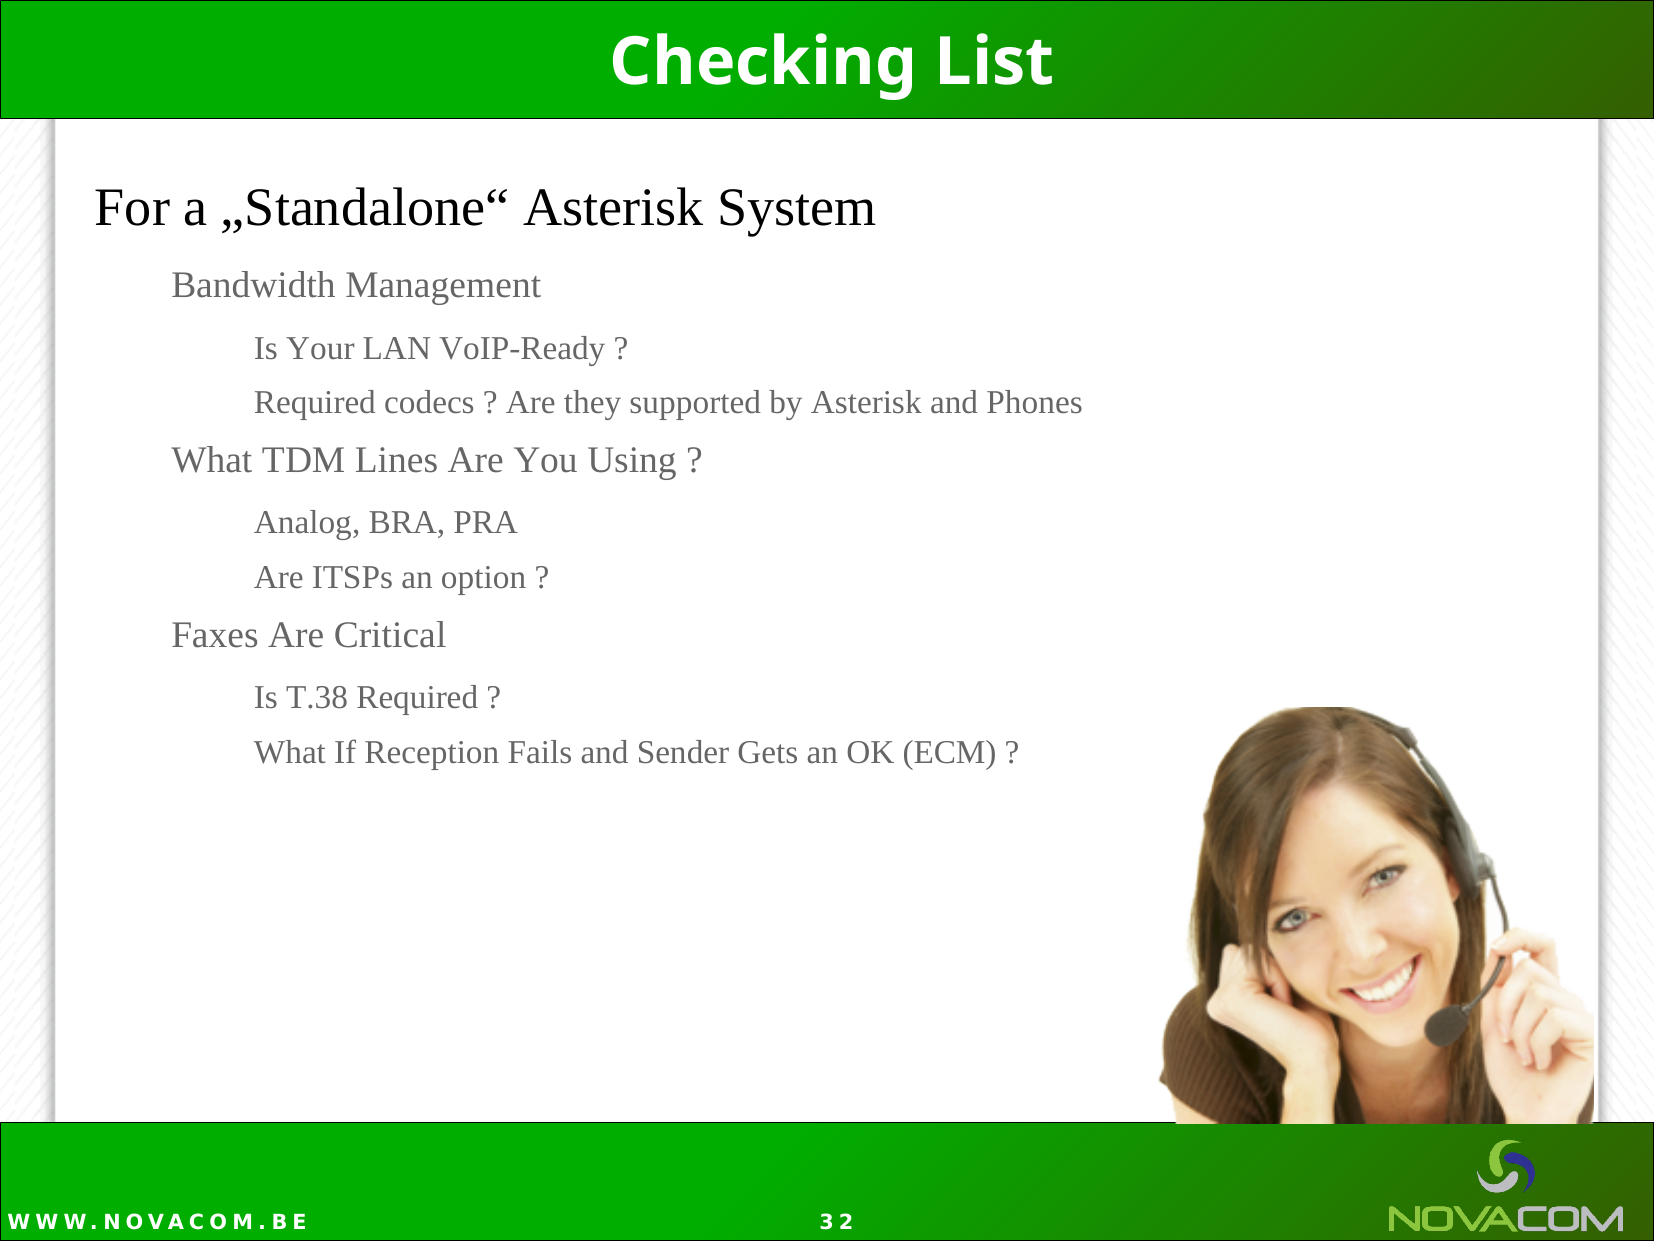

# Checking List
For a „Standalone“ Asterisk System
Bandwidth Management
Is Your LAN VoIP-Ready ?
Required codecs ? Are they supported by Asterisk and Phones
What TDM Lines Are You Using ?
Analog, BRA, PRA
Are ITSPs an option ?
Faxes Are Critical
Is T.38 Required ?
What If Reception Fails and Sender Gets an OK (ECM) ?